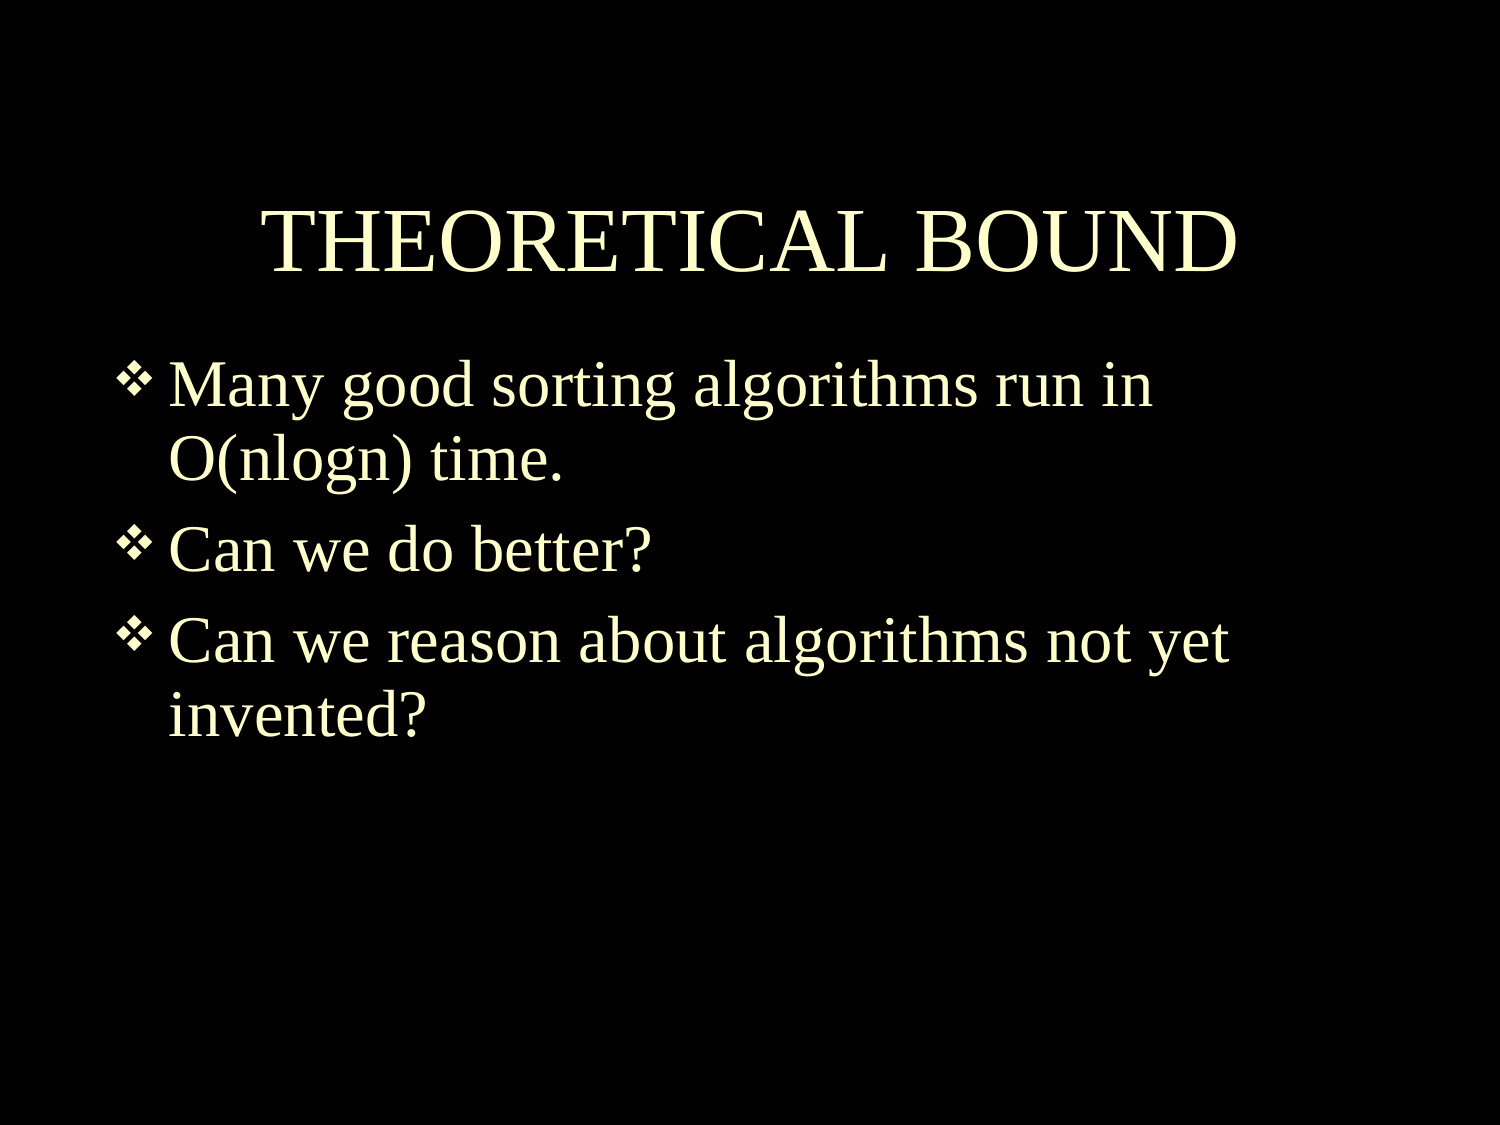

# THEORETICAL BOUND
Many good sorting algorithms run in O(nlogn) time.
Can we do better?
Can we reason about algorithms not yet invented?